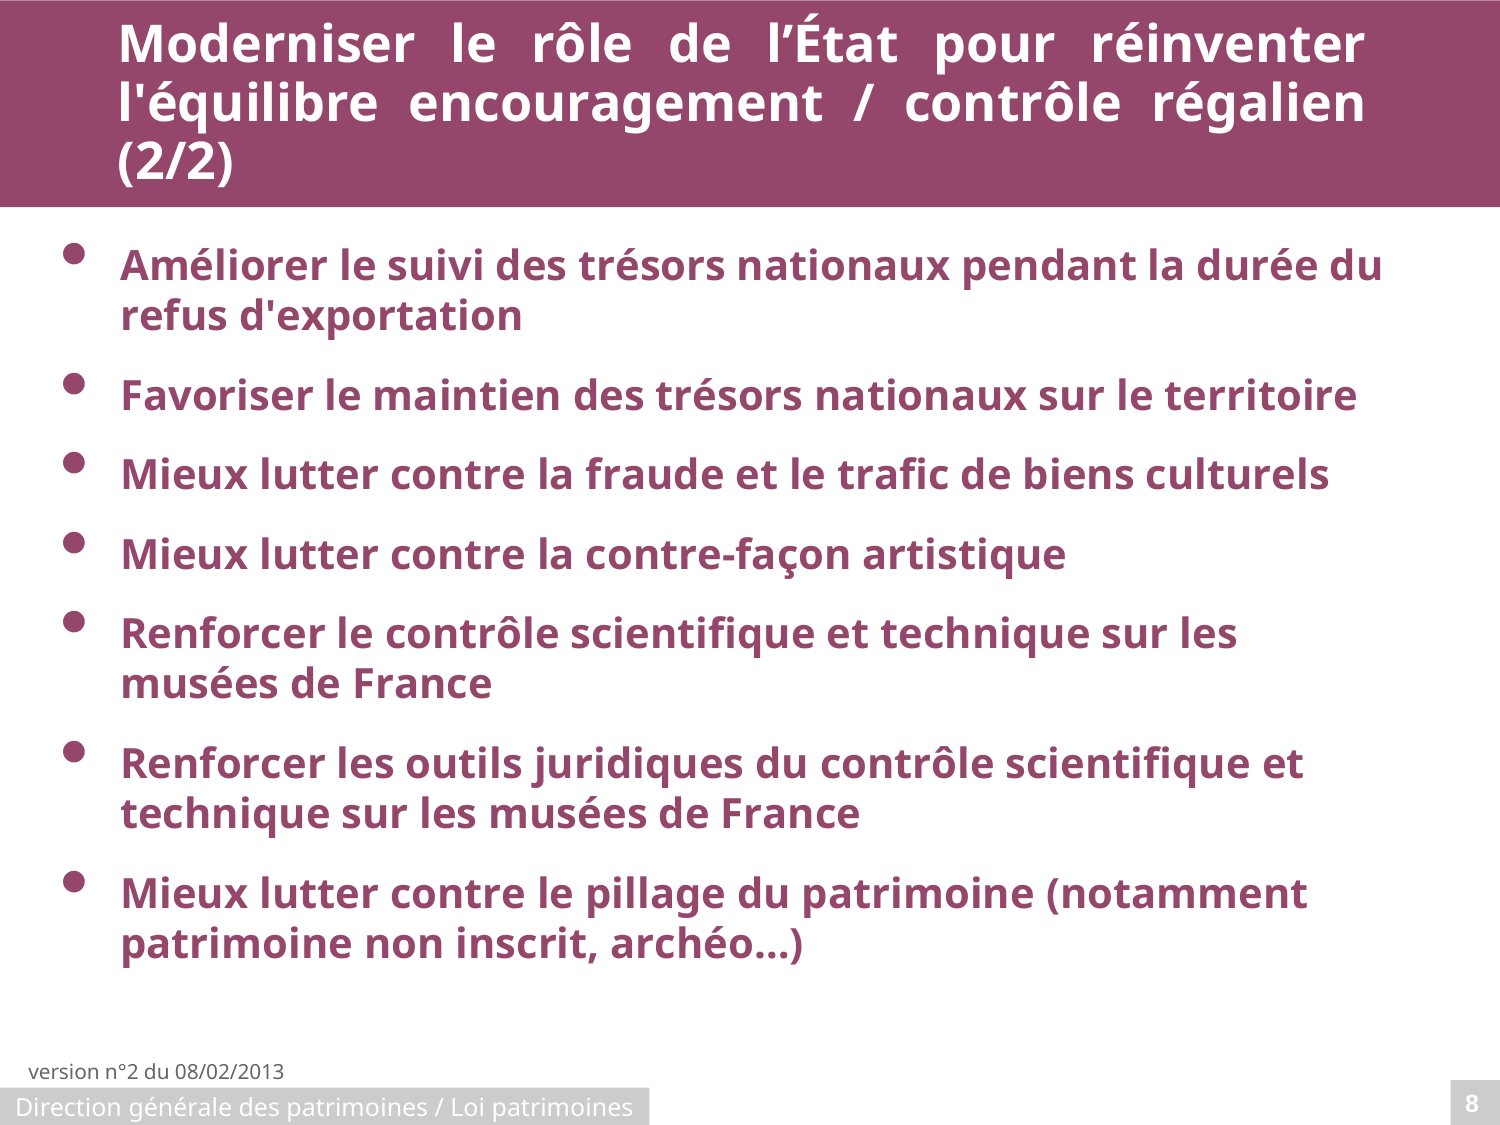

# Moderniser le rôle de l’État pour réinventer l'équilibre encouragement / contrôle régalien (2/2)
Améliorer le suivi des trésors nationaux pendant la durée du refus d'exportation
Favoriser le maintien des trésors nationaux sur le territoire
Mieux lutter contre la fraude et le trafic de biens culturels
Mieux lutter contre la contre-façon artistique
Renforcer le contrôle scientifique et technique sur les musées de France
Renforcer les outils juridiques du contrôle scientifique et technique sur les musées de France
Mieux lutter contre le pillage du patrimoine (notamment patrimoine non inscrit, archéo…)